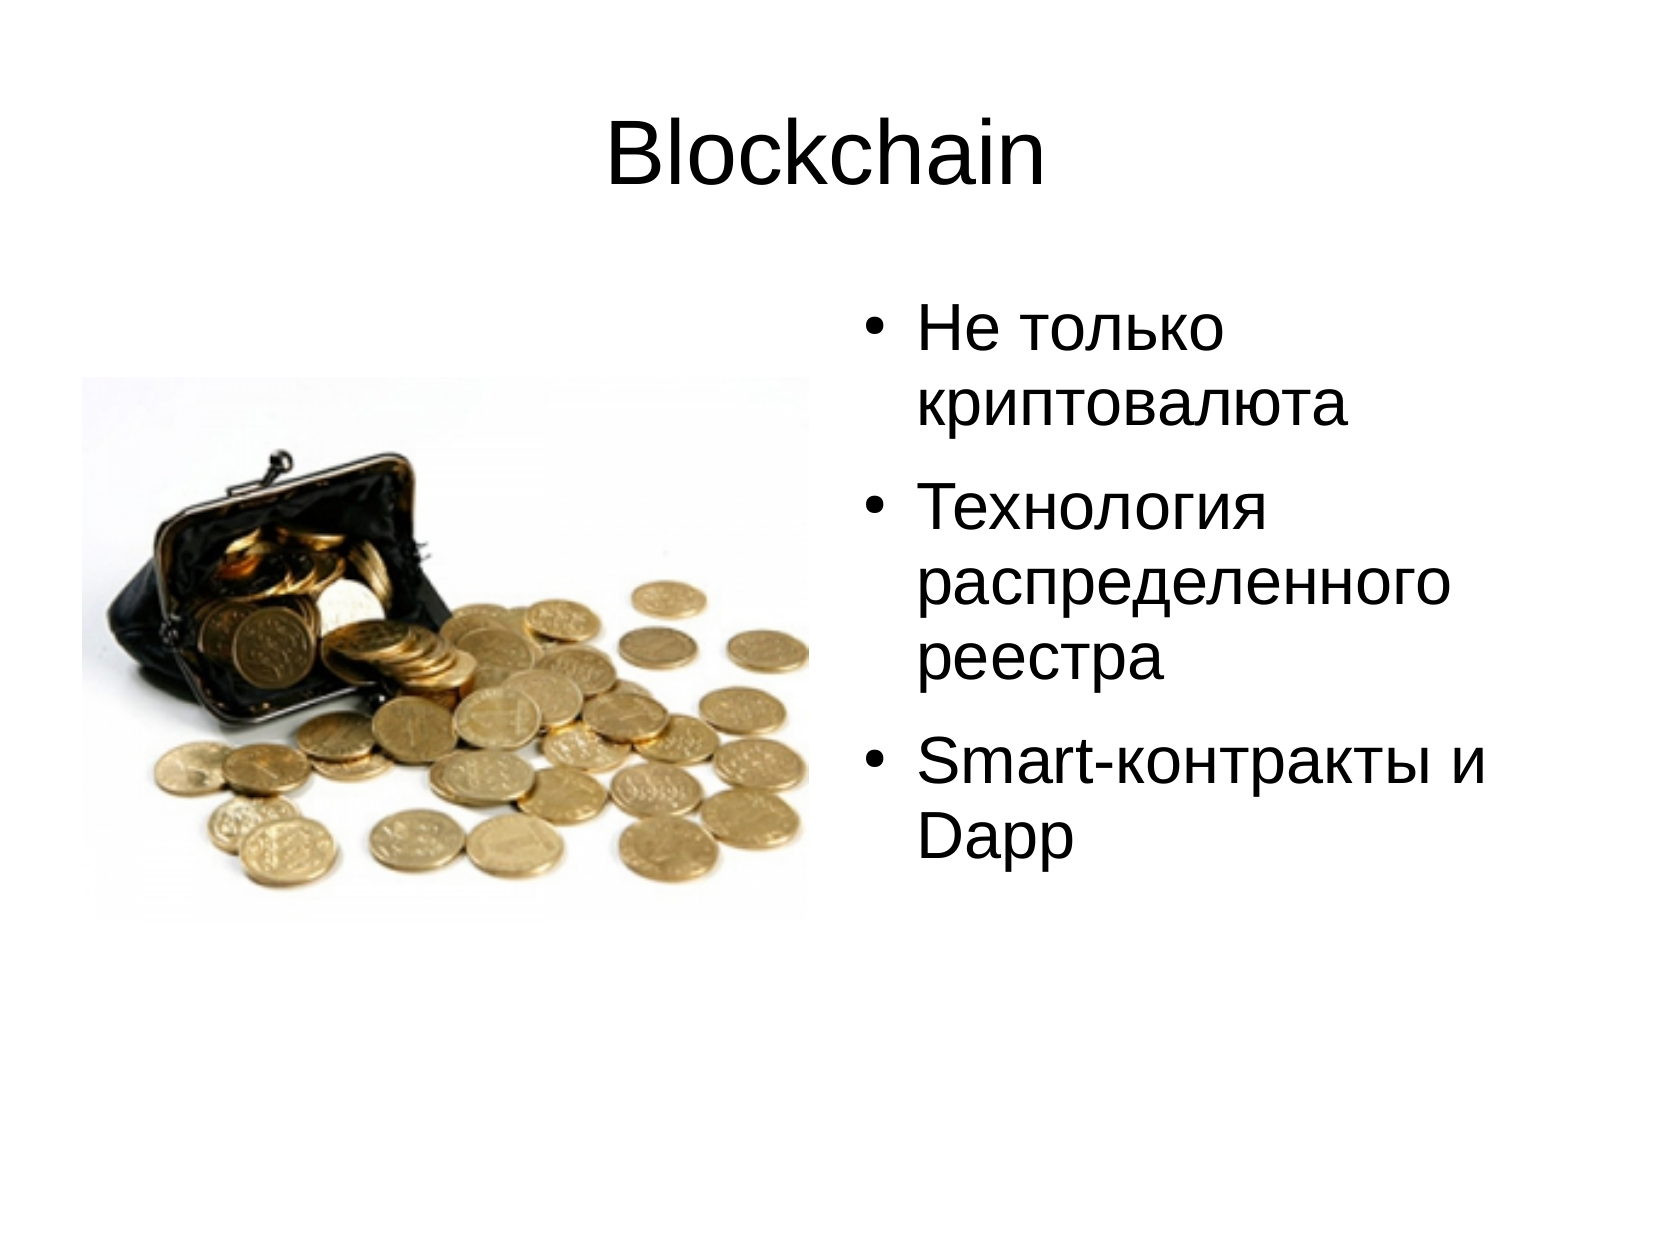

# Blockchain
Не только криптовалюта
Технология распределенного реестра
Smart-контракты и Dapp